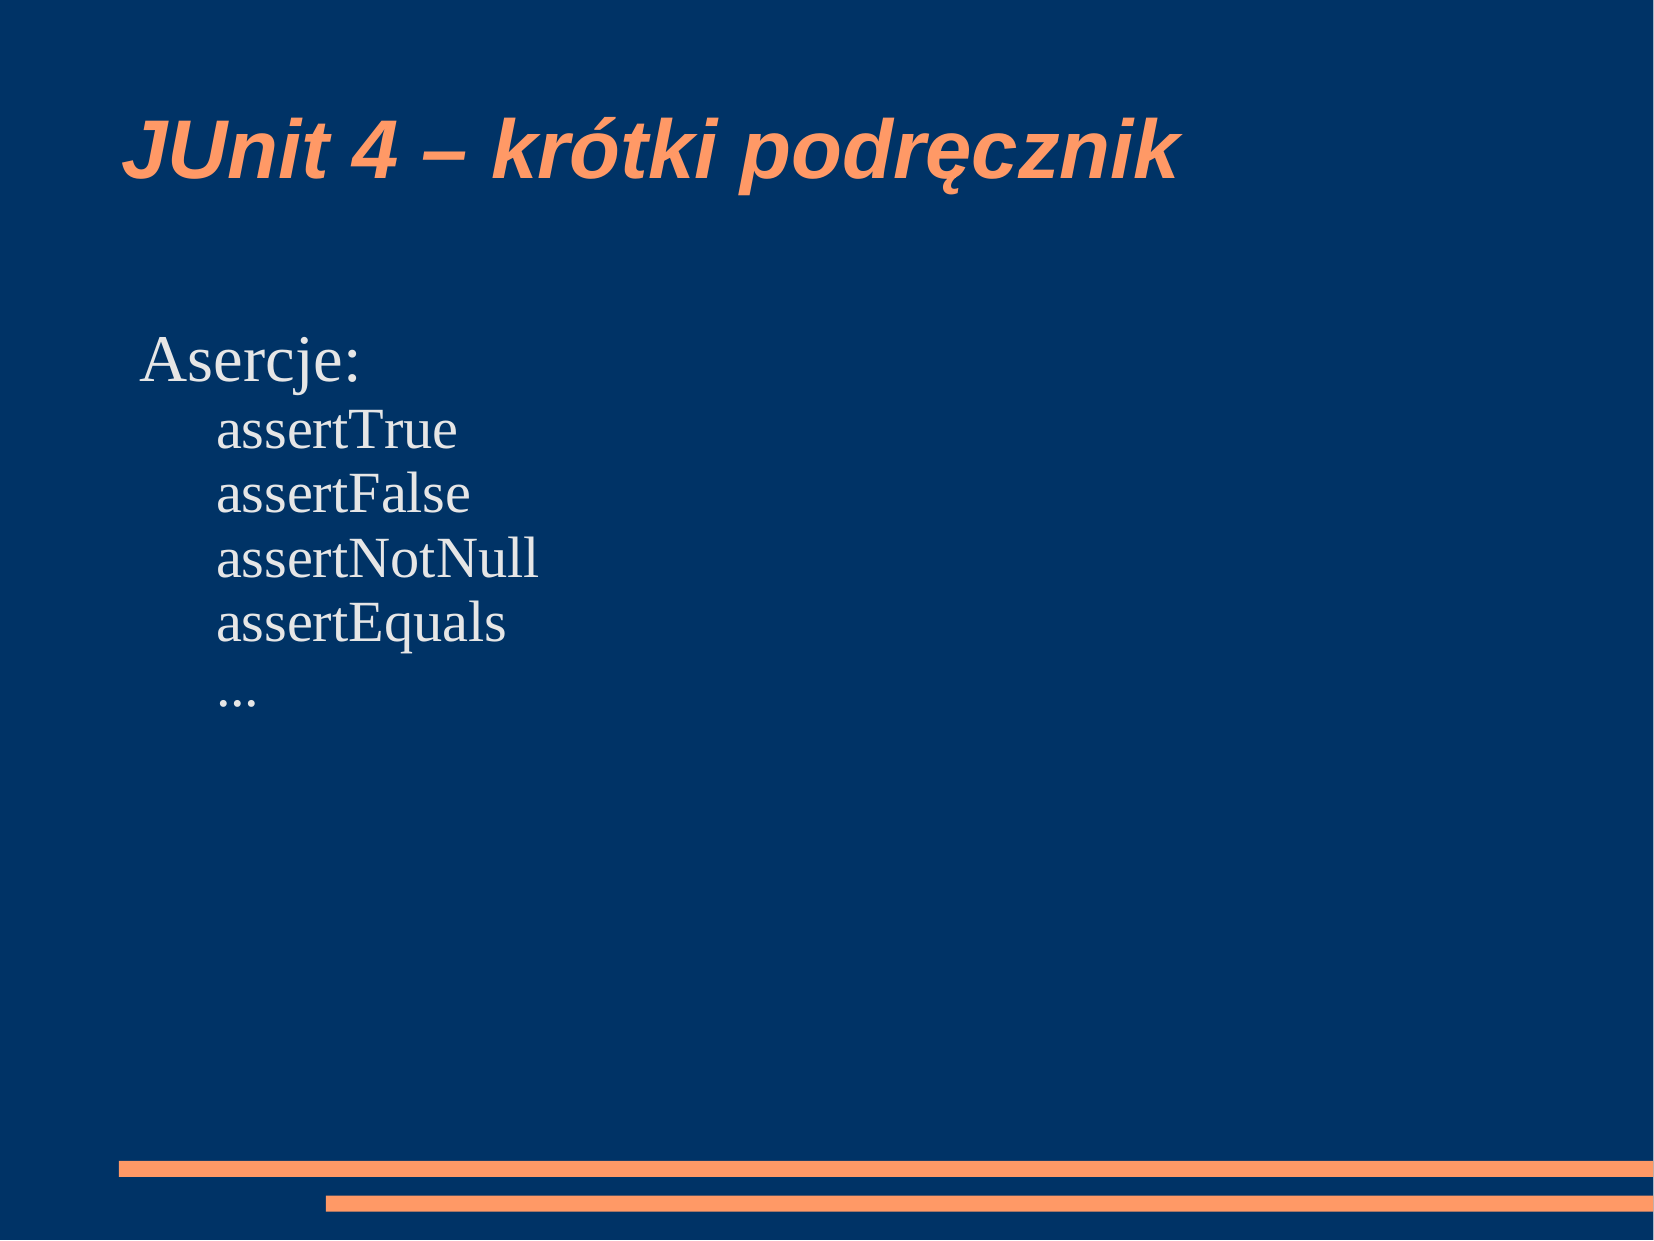

# JUnit 4 – krótki podręcznik
Asercje:
assertTrue
assertFalse
assertNotNull
assertEquals
...